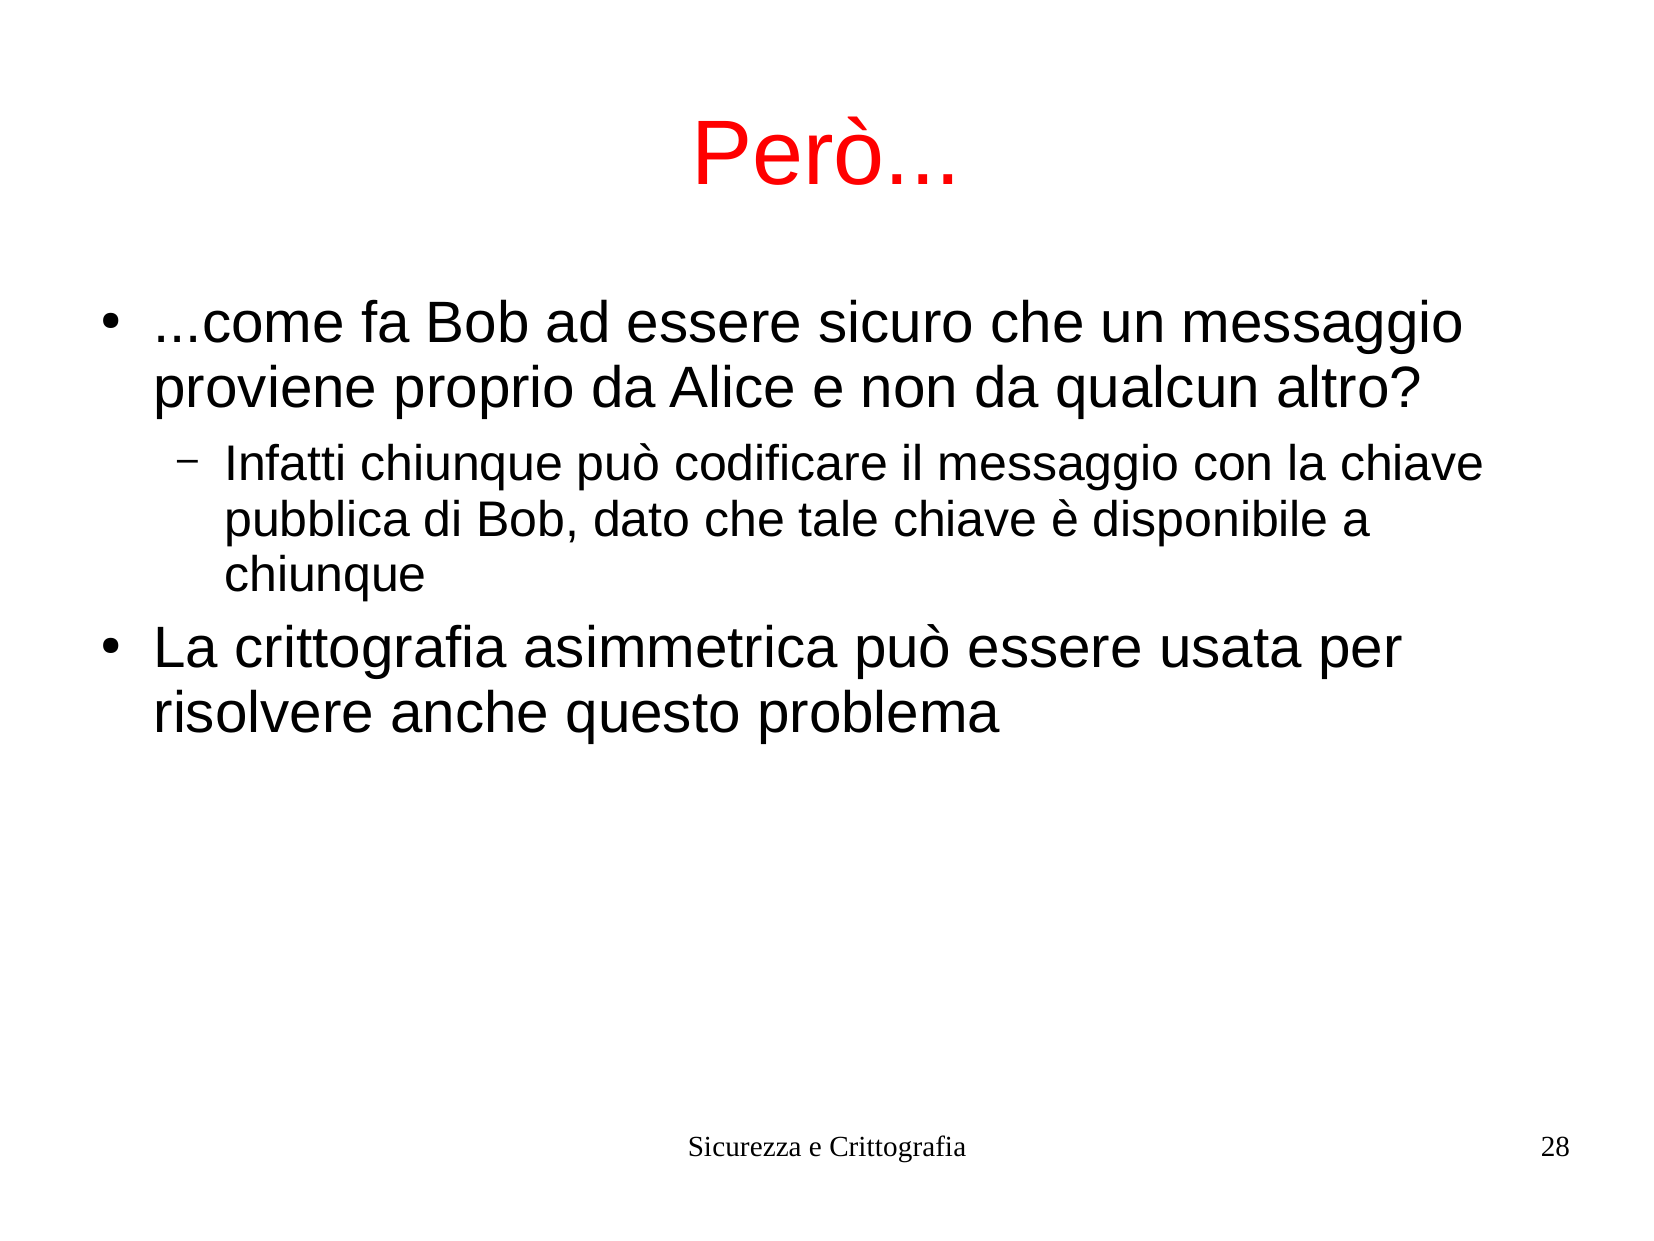

# Però...
...come fa Bob ad essere sicuro che un messaggio proviene proprio da Alice e non da qualcun altro?
Infatti chiunque può codificare il messaggio con la chiave pubblica di Bob, dato che tale chiave è disponibile a chiunque
La crittografia asimmetrica può essere usata per risolvere anche questo problema
Sicurezza e Crittografia
28